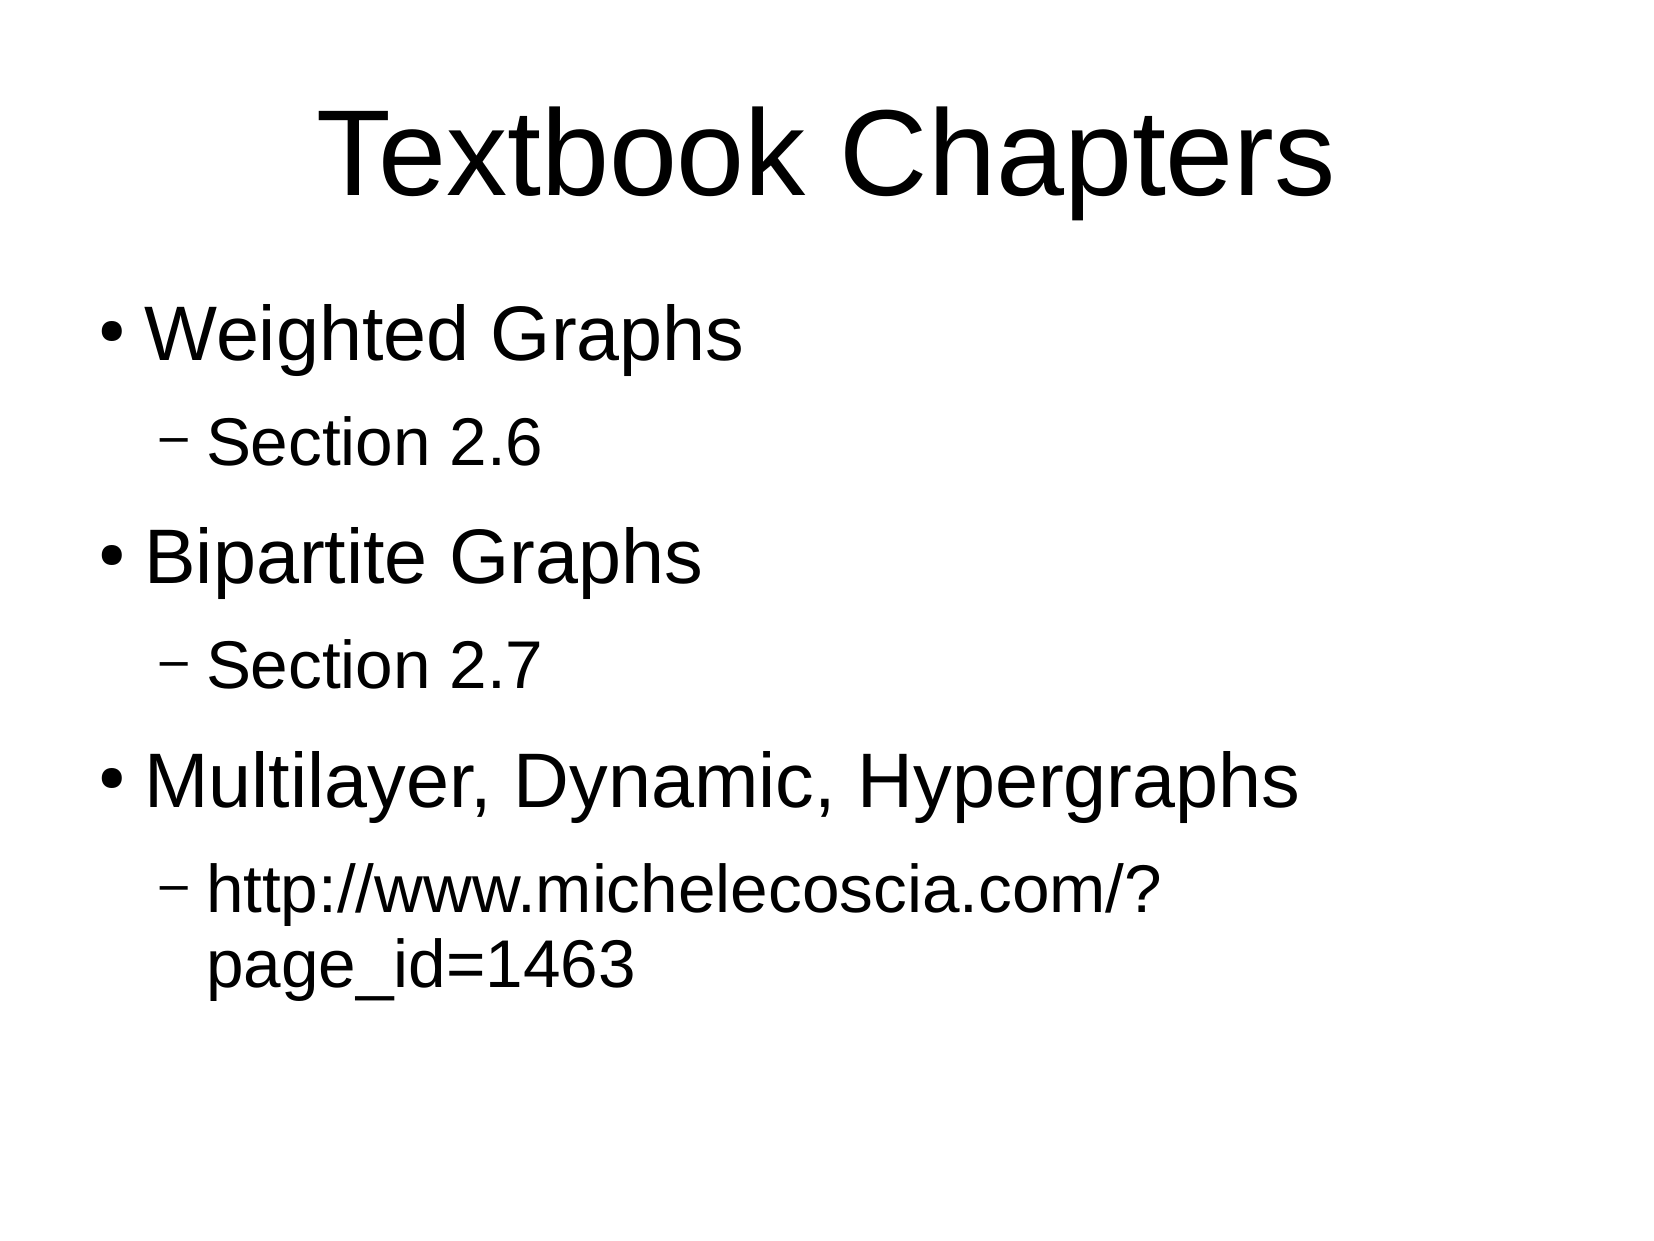

# Textbook Chapters
Weighted Graphs
Section 2.6
Bipartite Graphs
Section 2.7
Multilayer, Dynamic, Hypergraphs
http://www.michelecoscia.com/?page_id=1463